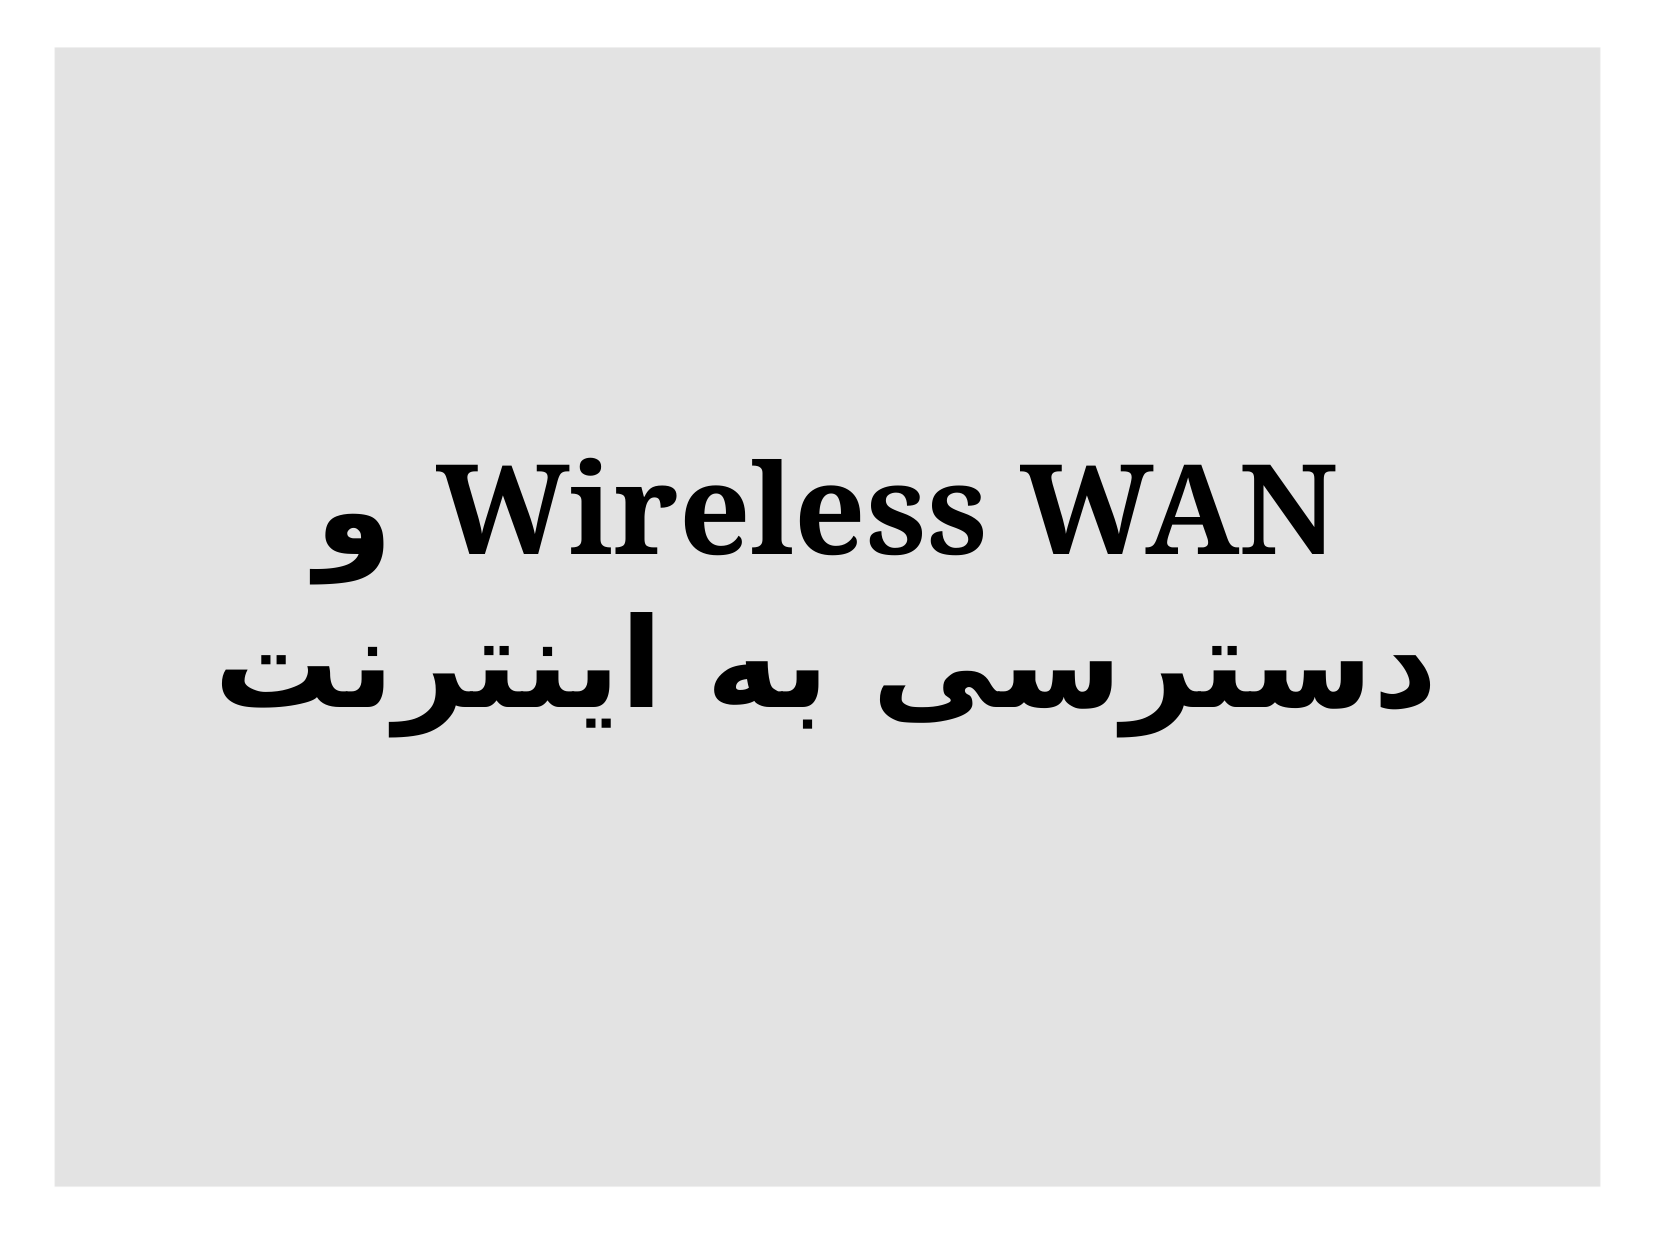

# Wireless WAN و دسترسی به اینترنت